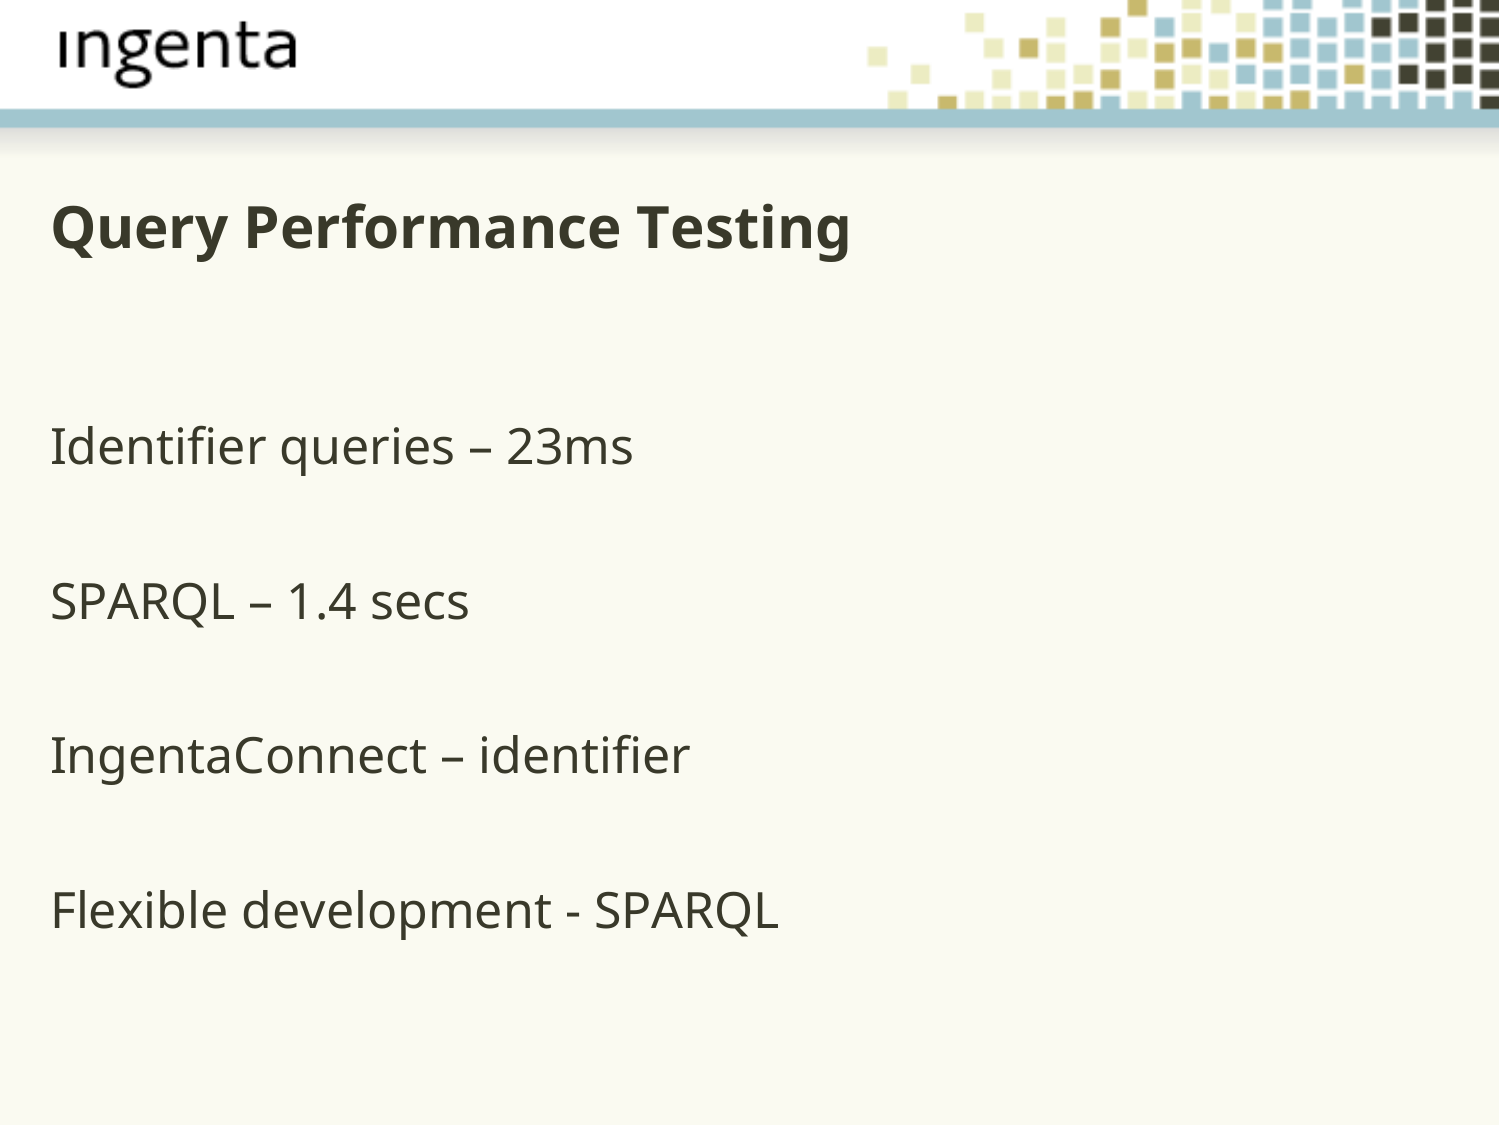

# Query Performance Testing
Identifier queries – 23ms
SPARQL – 1.4 secs
IngentaConnect – identifier
Flexible development - SPARQL